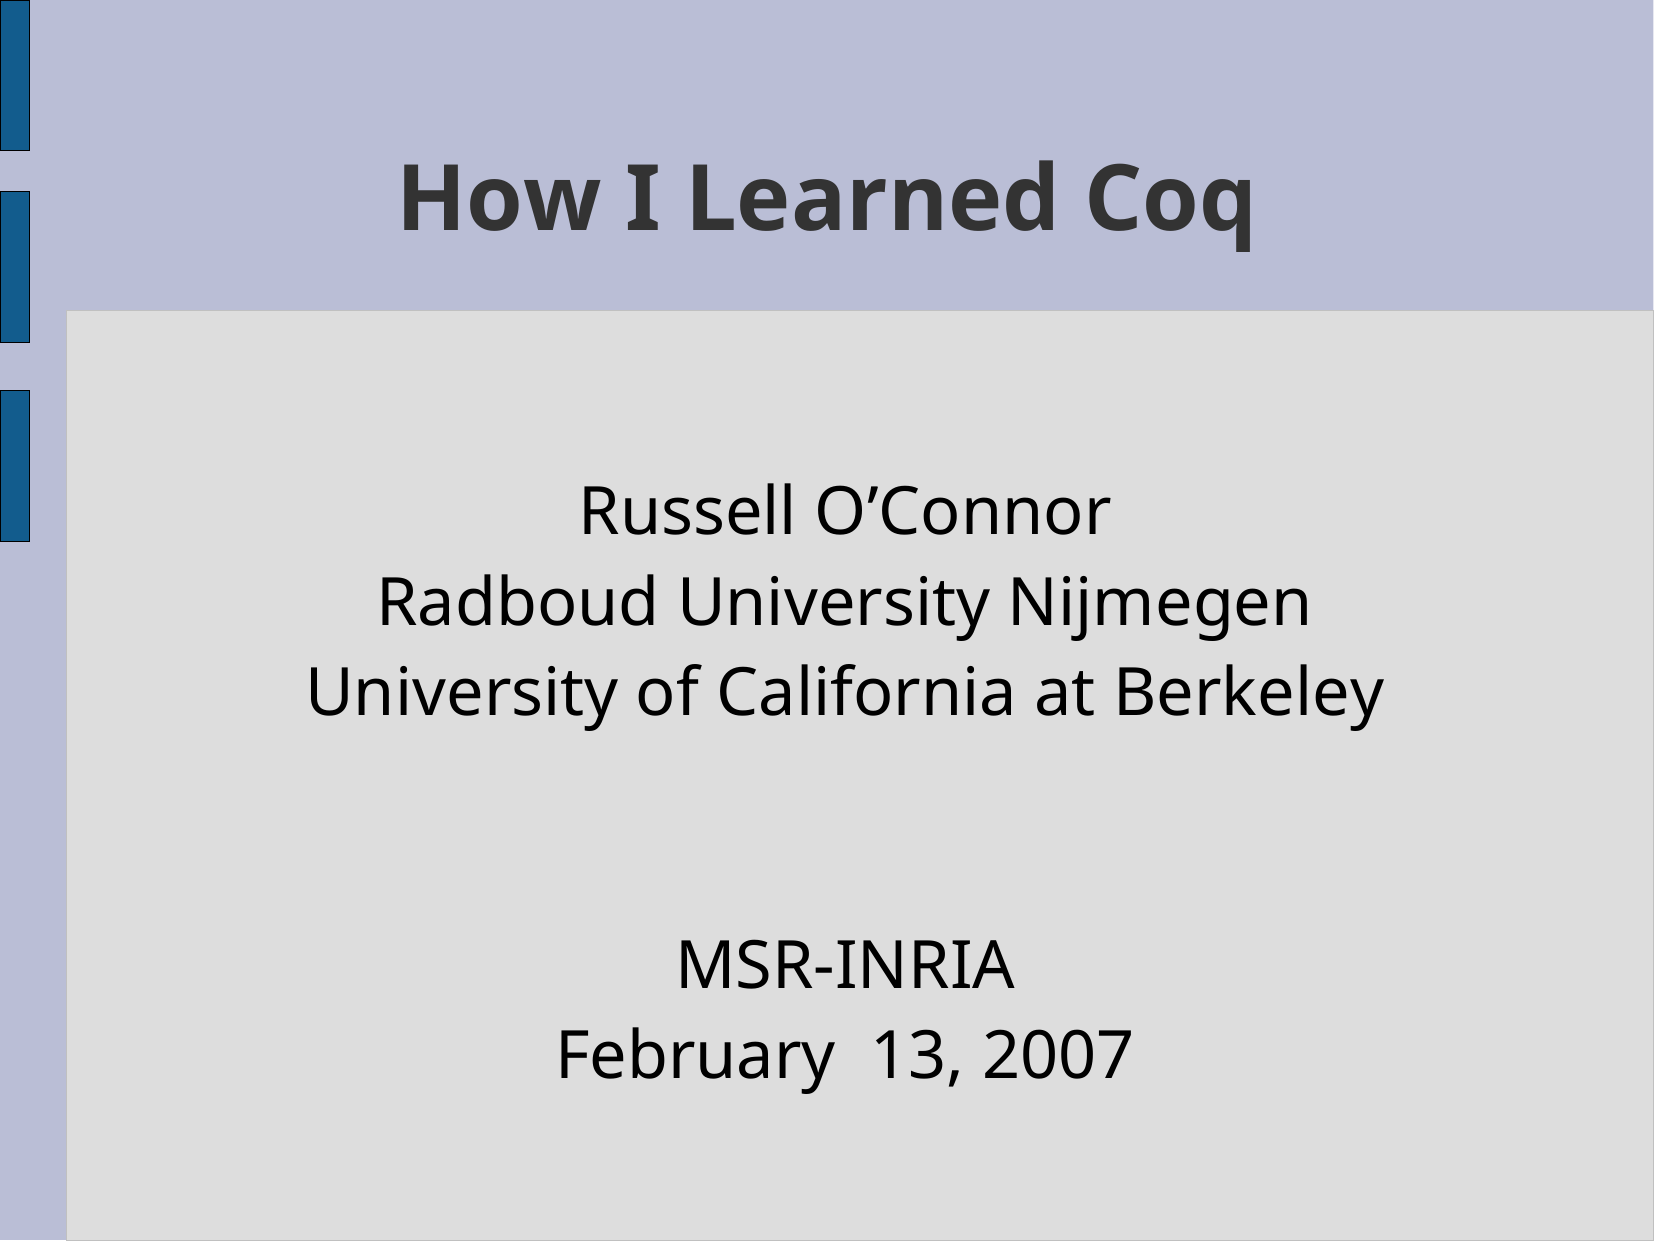

# How I Learned Coq
Russell O’Connor
Radboud University Nijmegen
University of California at Berkeley
MSR-INRIA
February 13, 2007